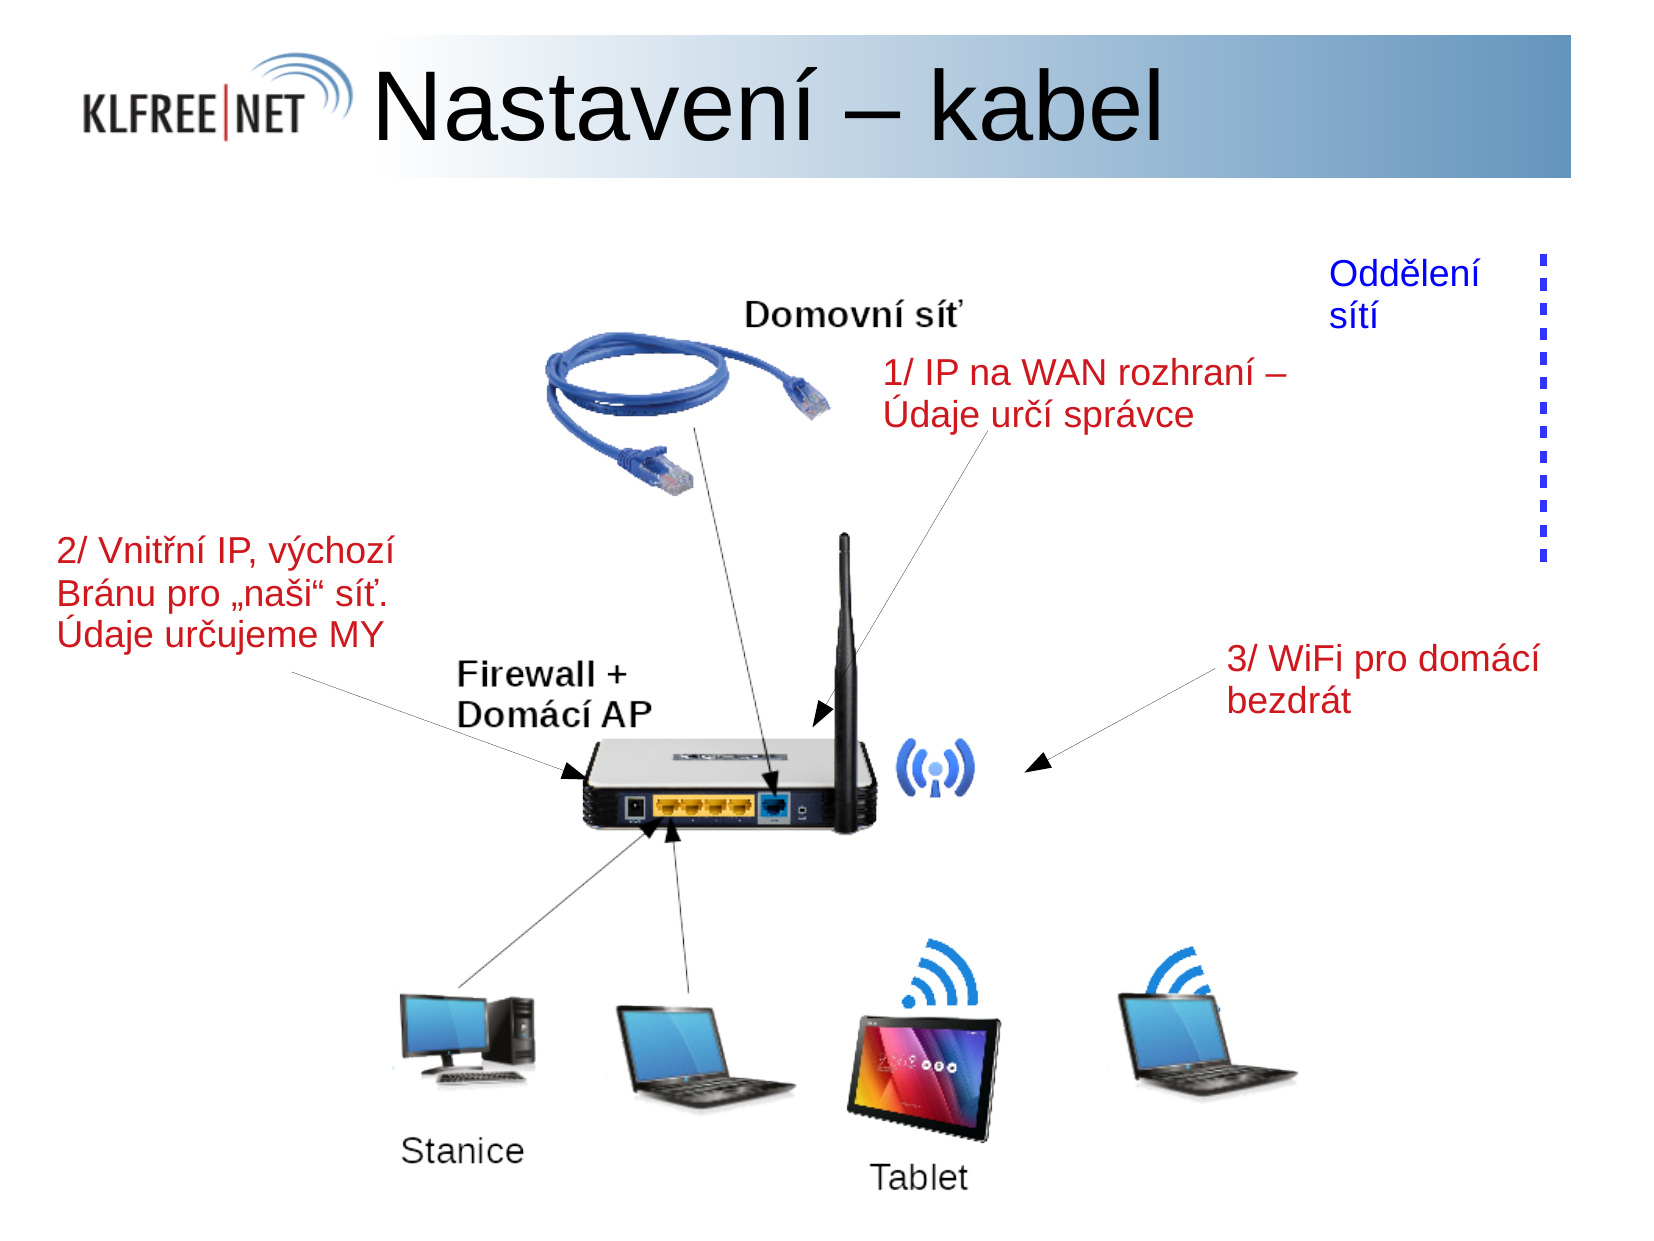

# Nastavení – kabel
Oddělení
sítí
1/ IP na WAN rozhraní –
Údaje určí správce
2/ Vnitřní IP, výchozí
Bránu pro „naši“ síť.
Údaje určujeme MY
3/ WiFi pro domácí
bezdrát